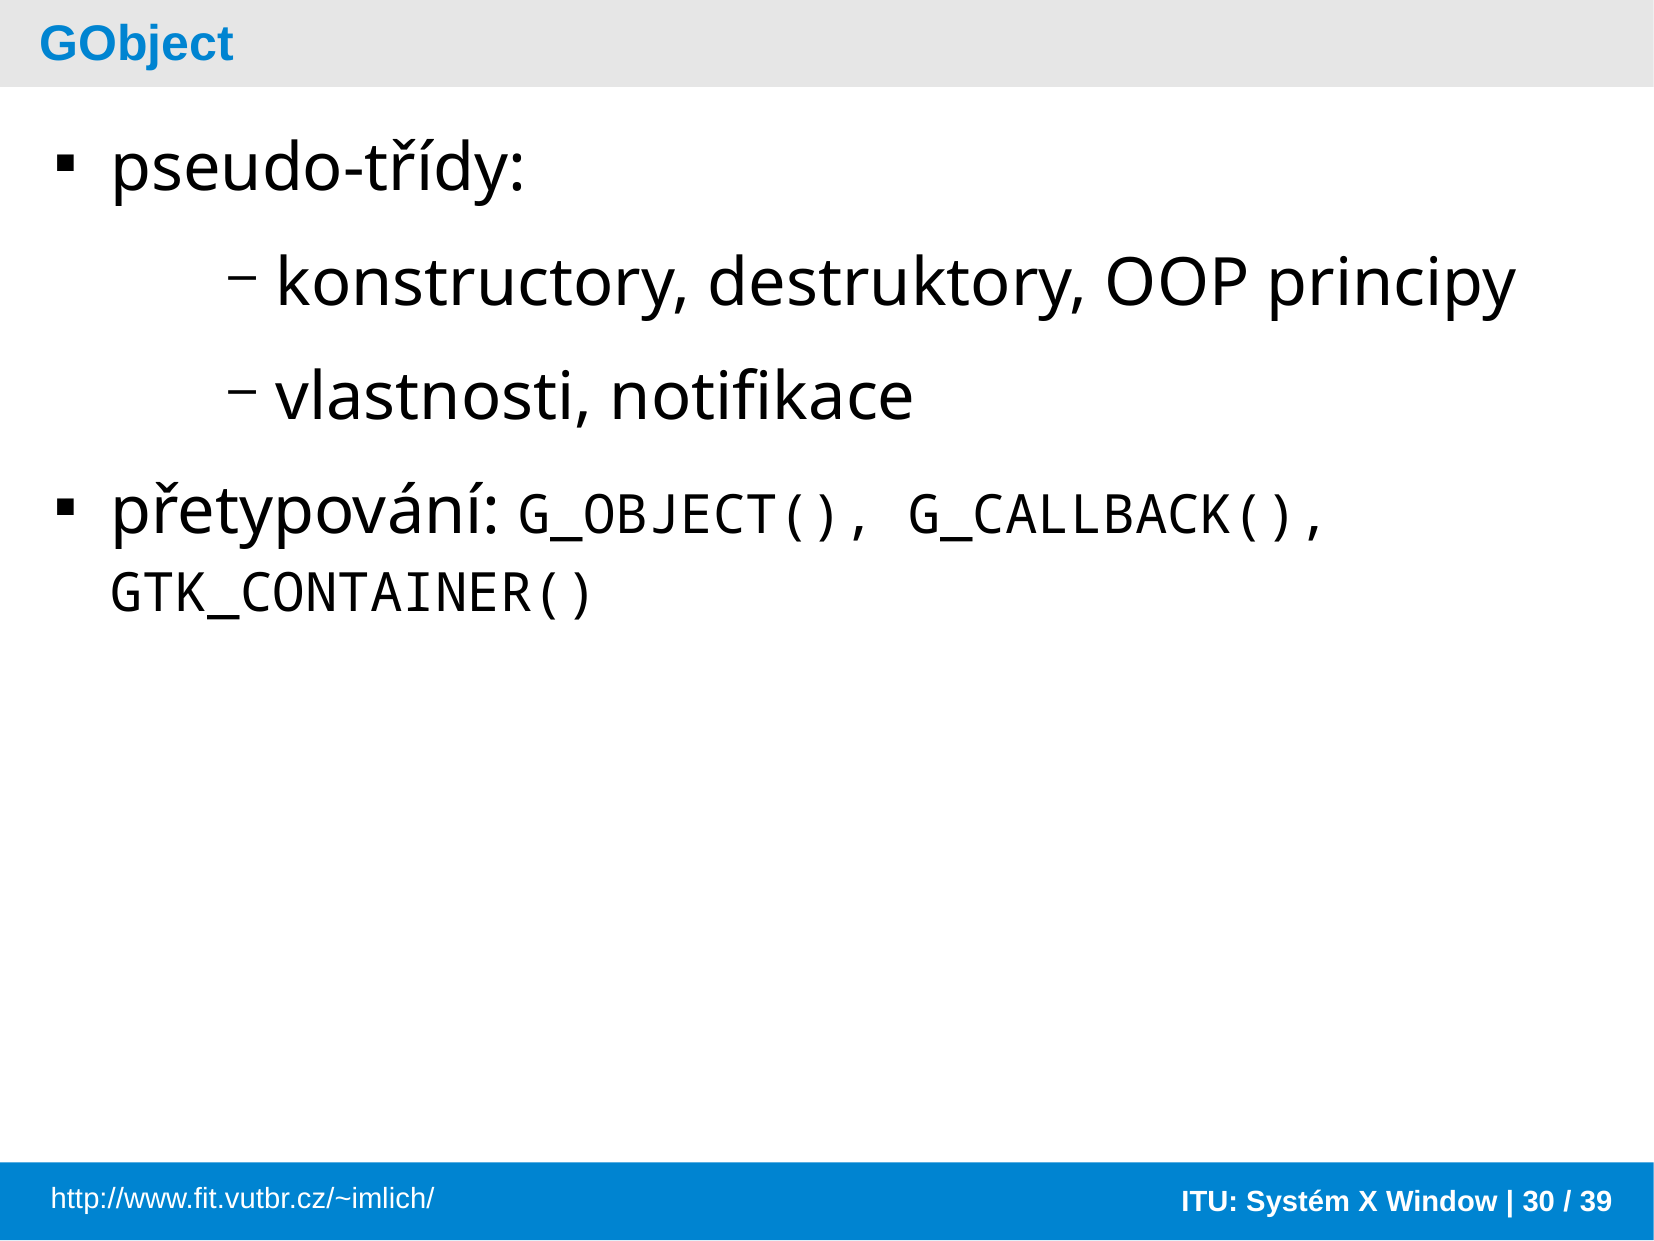

# GObject
pseudo-třídy:
konstructory, destruktory, OOP principy
vlastnosti, notifikace
přetypování: G_OBJECT(), G_CALLBACK(), GTK_CONTAINER()